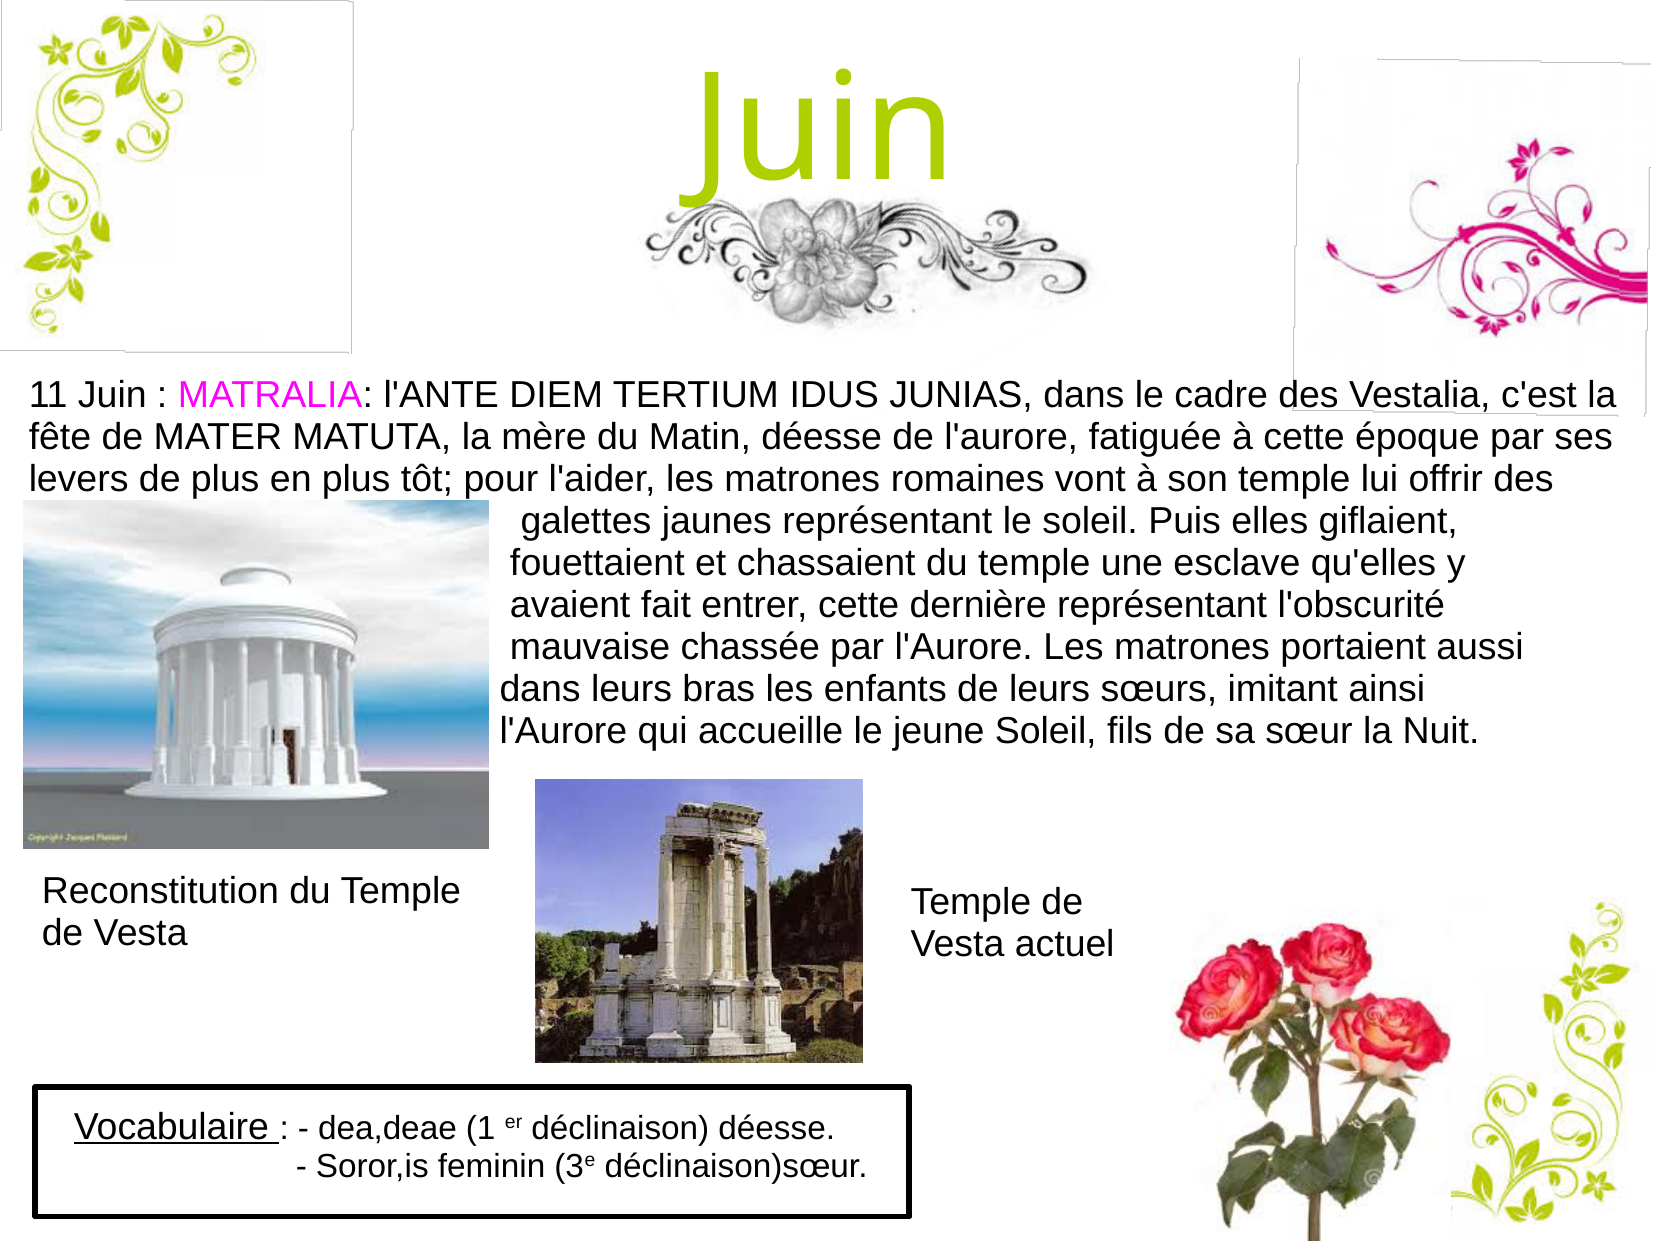

Juin
11 Juin : MATRALIA: l'ANTE DIEM TERTIUM IDUS JUNIAS, dans le cadre des Vestalia, c'est la fête de MATER MATUTA, la mère du Matin, déesse de l'aurore, fatiguée à cette époque par ses levers de plus en plus tôt; pour l'aider, les matrones romaines vont à son temple lui offrir des galettes jaunes représentant le soleil. Puis elles giflaient, fouettaient et chassaient du temple une esclave qu'elles y avaient fait entrer, cette dernière représentant l'obscurité mauvaise chassée par l'Aurore. Les matrones portaient aussi dans leurs bras les enfants de leurs sœurs, imitant ainsi l'Aurore qui accueille le jeune Soleil, fils de sa sœur la Nuit.
Reconstitution du Temple de Vesta
Temple de Vesta actuel
Vocabulaire : - dea,deae (1 er déclinaison) déesse.
 - Soror,is feminin (3e déclinaison)sœur.